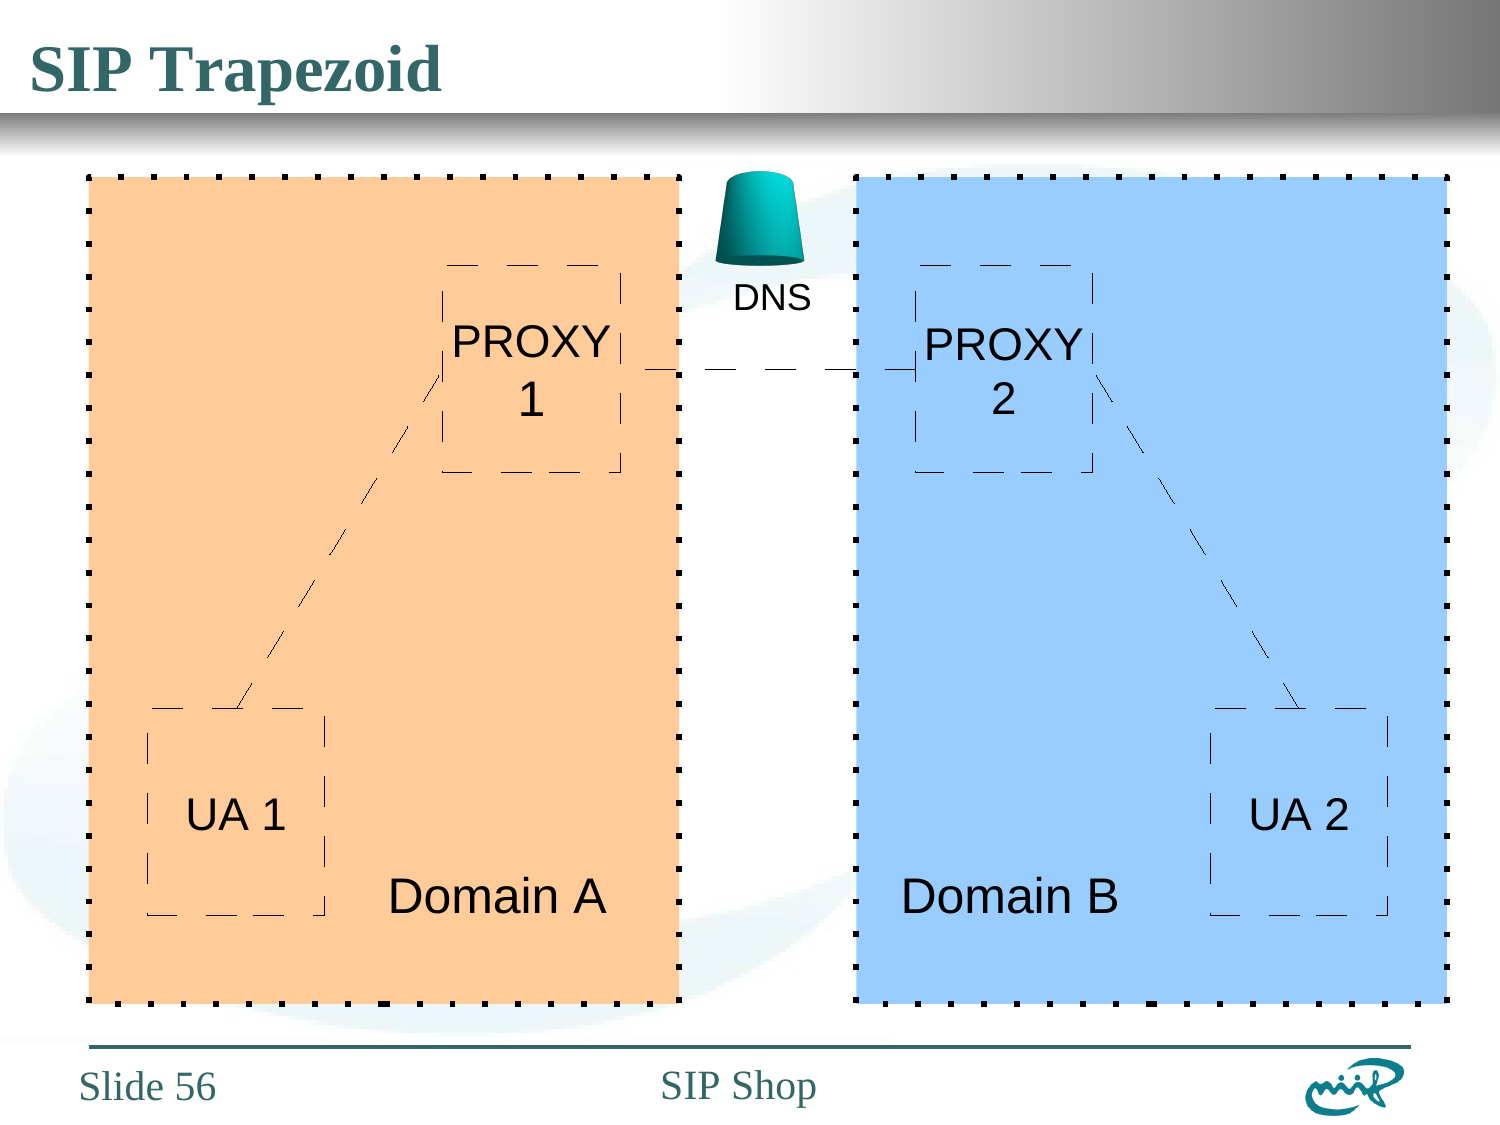

# SIP Trapezoid
PROXY
1
DNS
PROXY
2
UA 1
UA 2
Domain A
Domain B
56